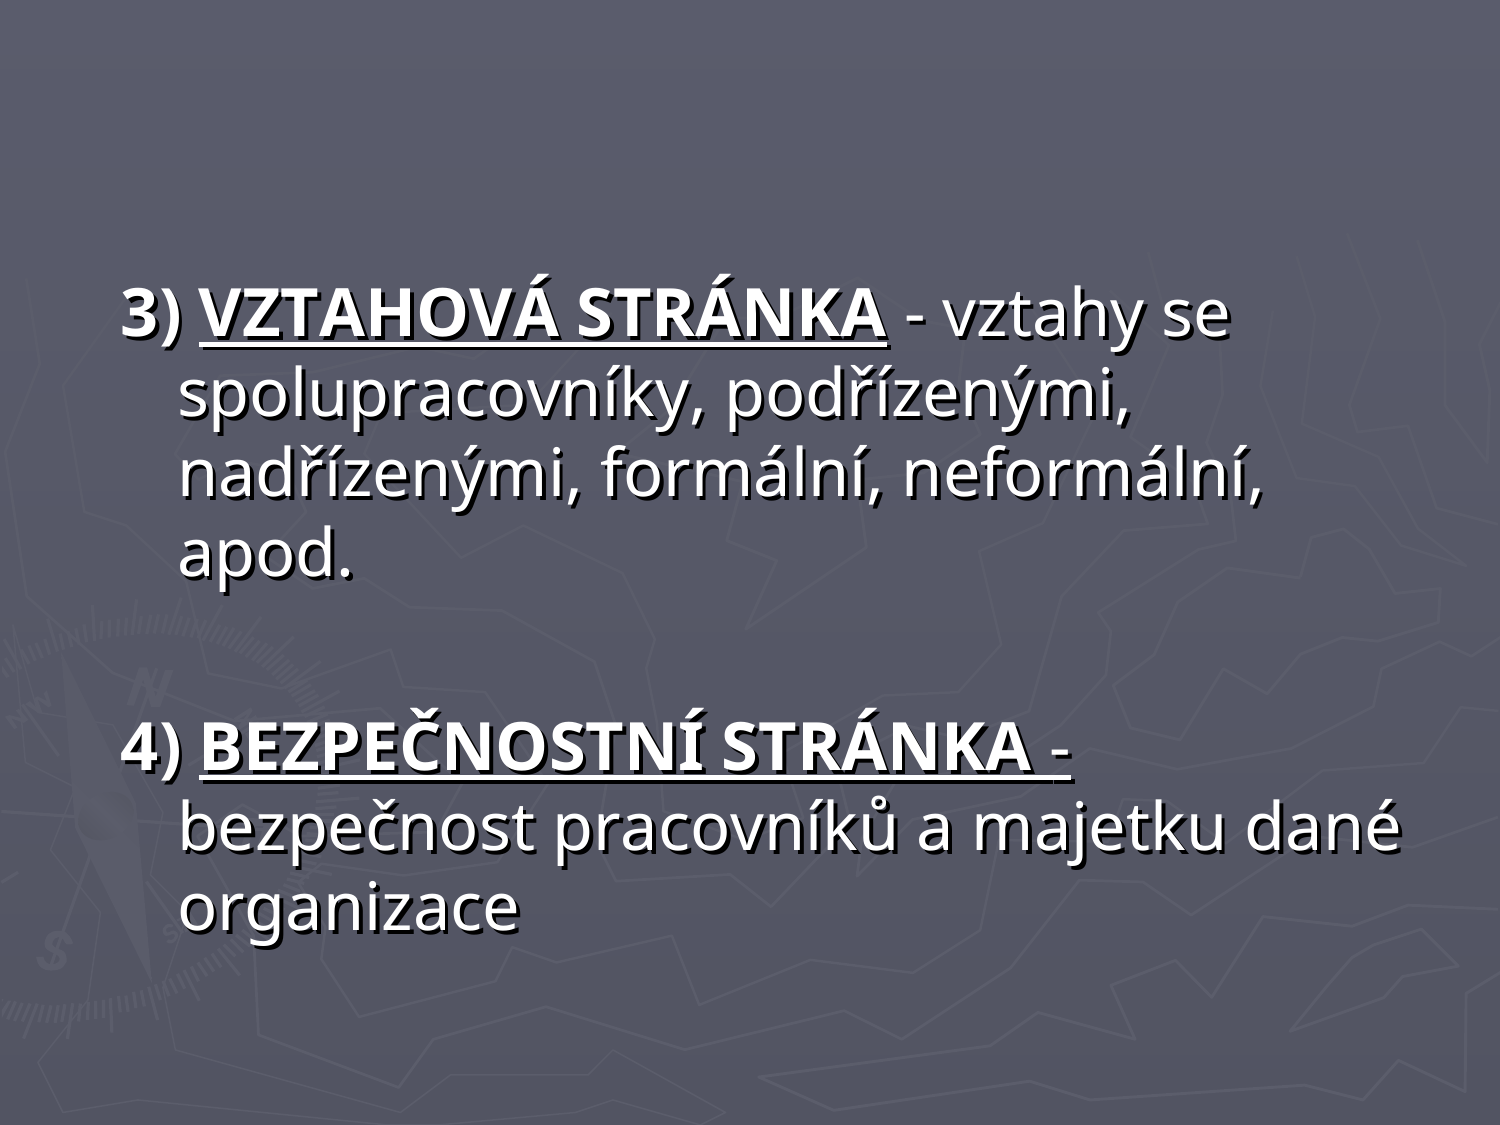

# 3) VZTAHOVÁ STRÁNKA - vztahy se spolupracovníky, podřízenými, nadřízenými, formální, neformální, apod.
4) BEZPEČNOSTNÍ STRÁNKA - bezpečnost pracovníků a majetku dané organizace